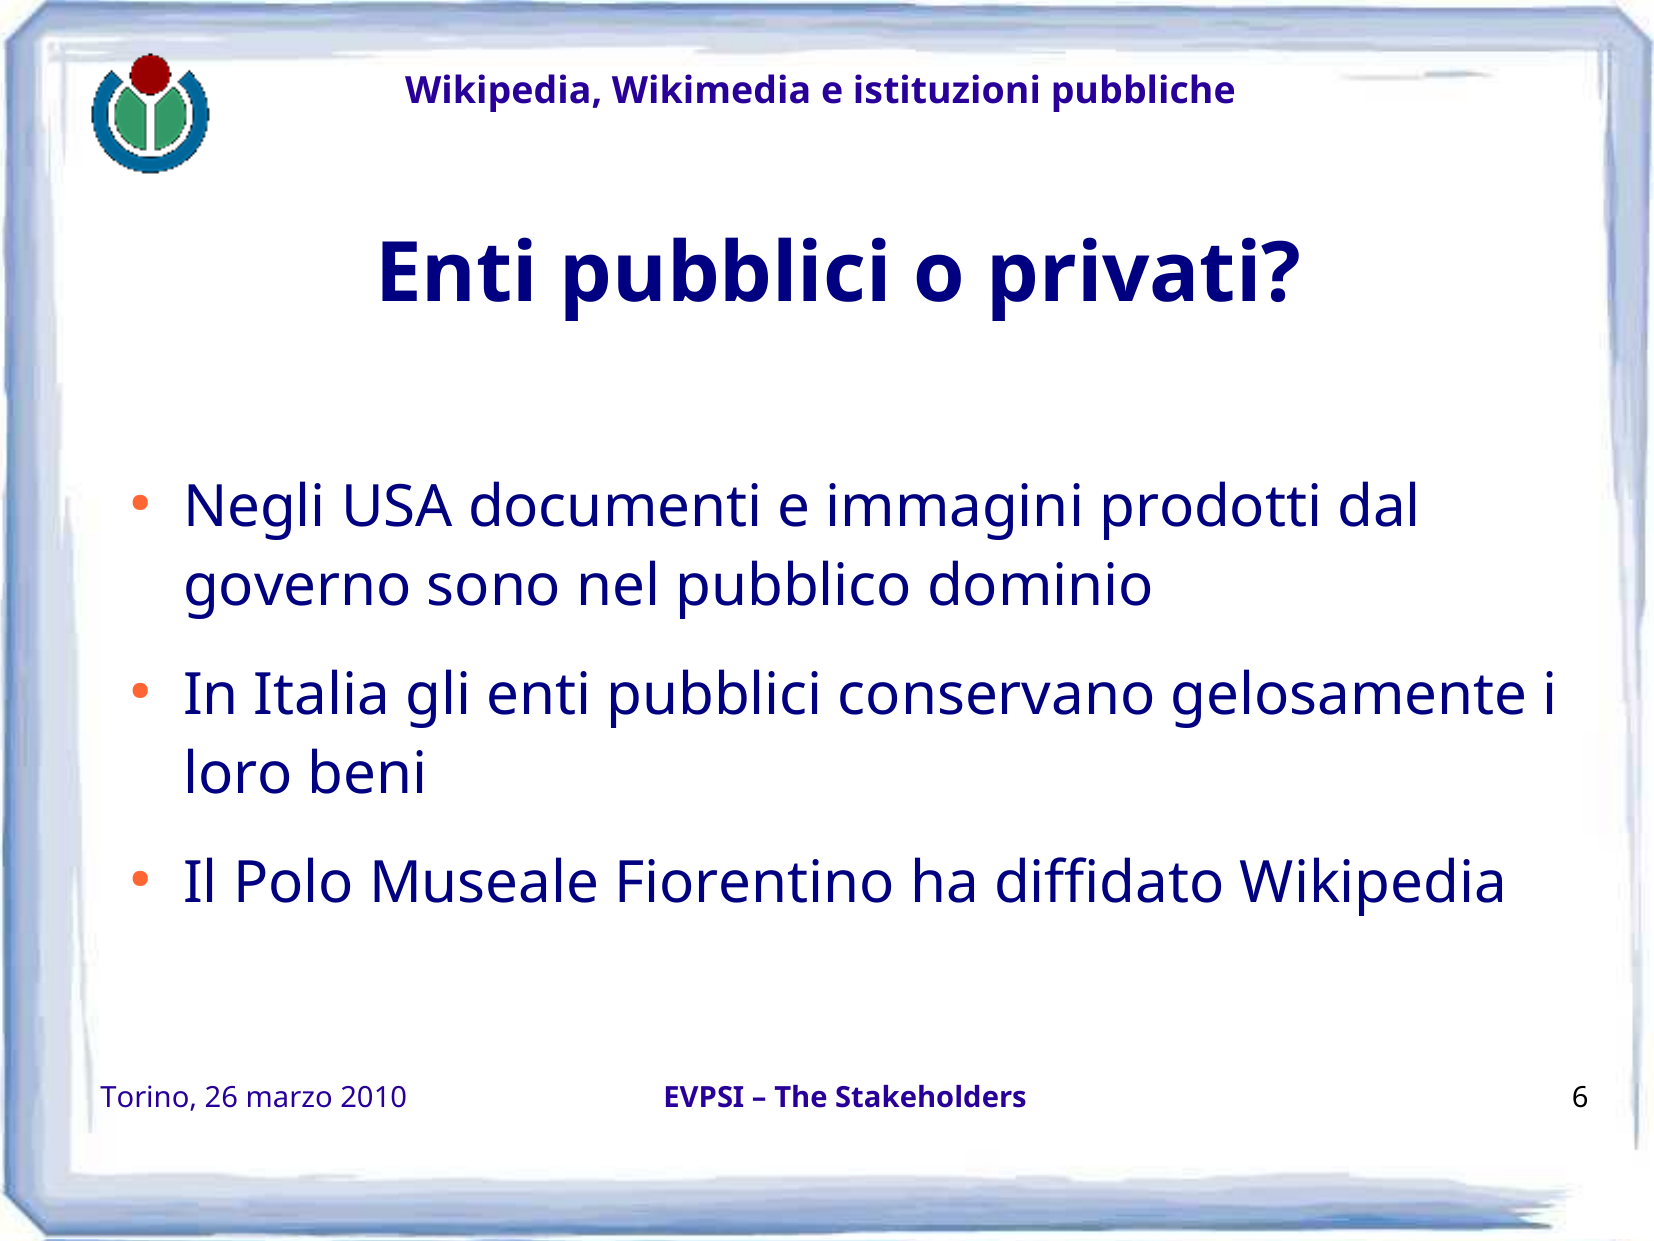

# Wikipedia, Wikimedia e istituzioni pubbliche
Enti pubblici o privati?
Negli USA documenti e immagini prodotti dal governo sono nel pubblico dominio
In Italia gli enti pubblici conservano gelosamente i loro beni
Il Polo Museale Fiorentino ha diffidato Wikipedia
26 marzo 2010
EVPSI, Torino
6